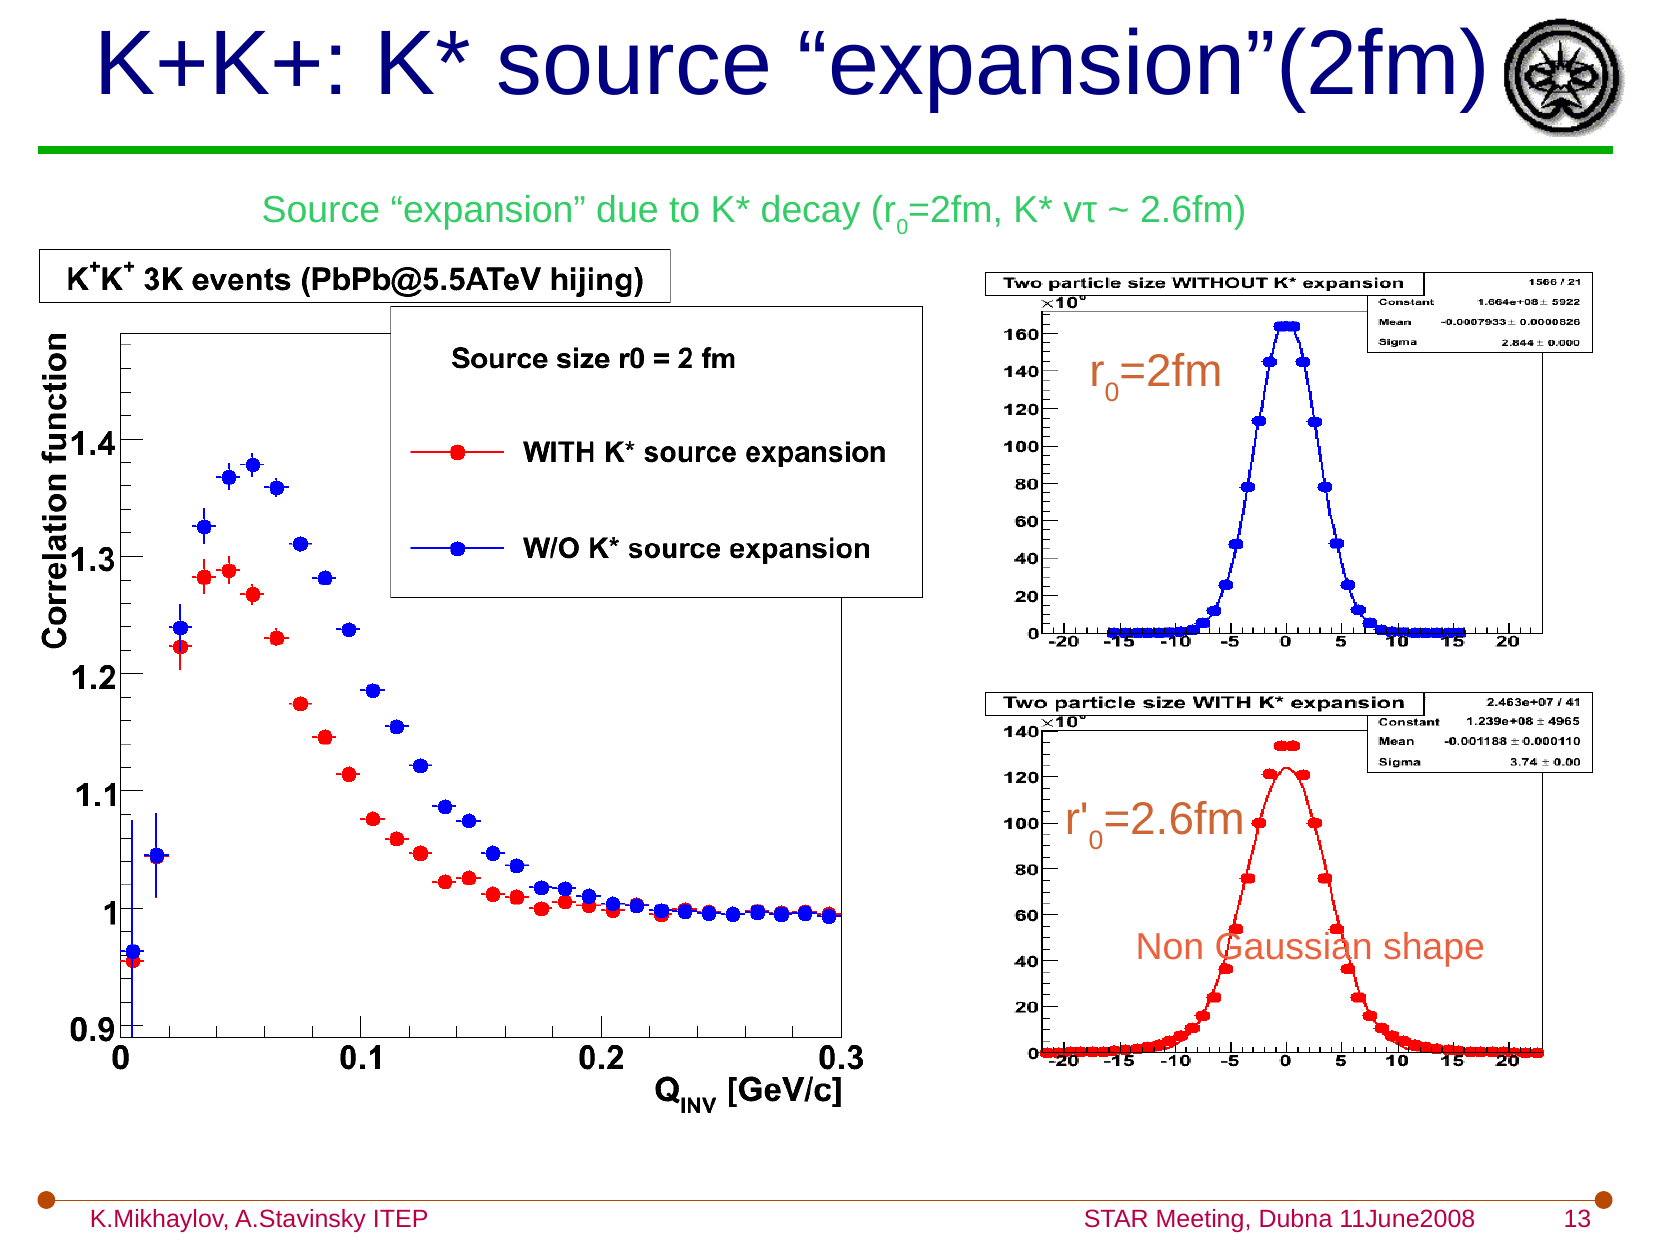

# K+K+: K* source “expansion”(2fm)
‏
Source “expansion” due to K* decay (r0=2fm, K* vτ ~ 2.6fm)‏
r0=2fm
r'0=2.6fm
Non Gaussian shape
K.Mikhaylov, A.Stavinsky ITEP STAR Meeting, Dubna 11June2008